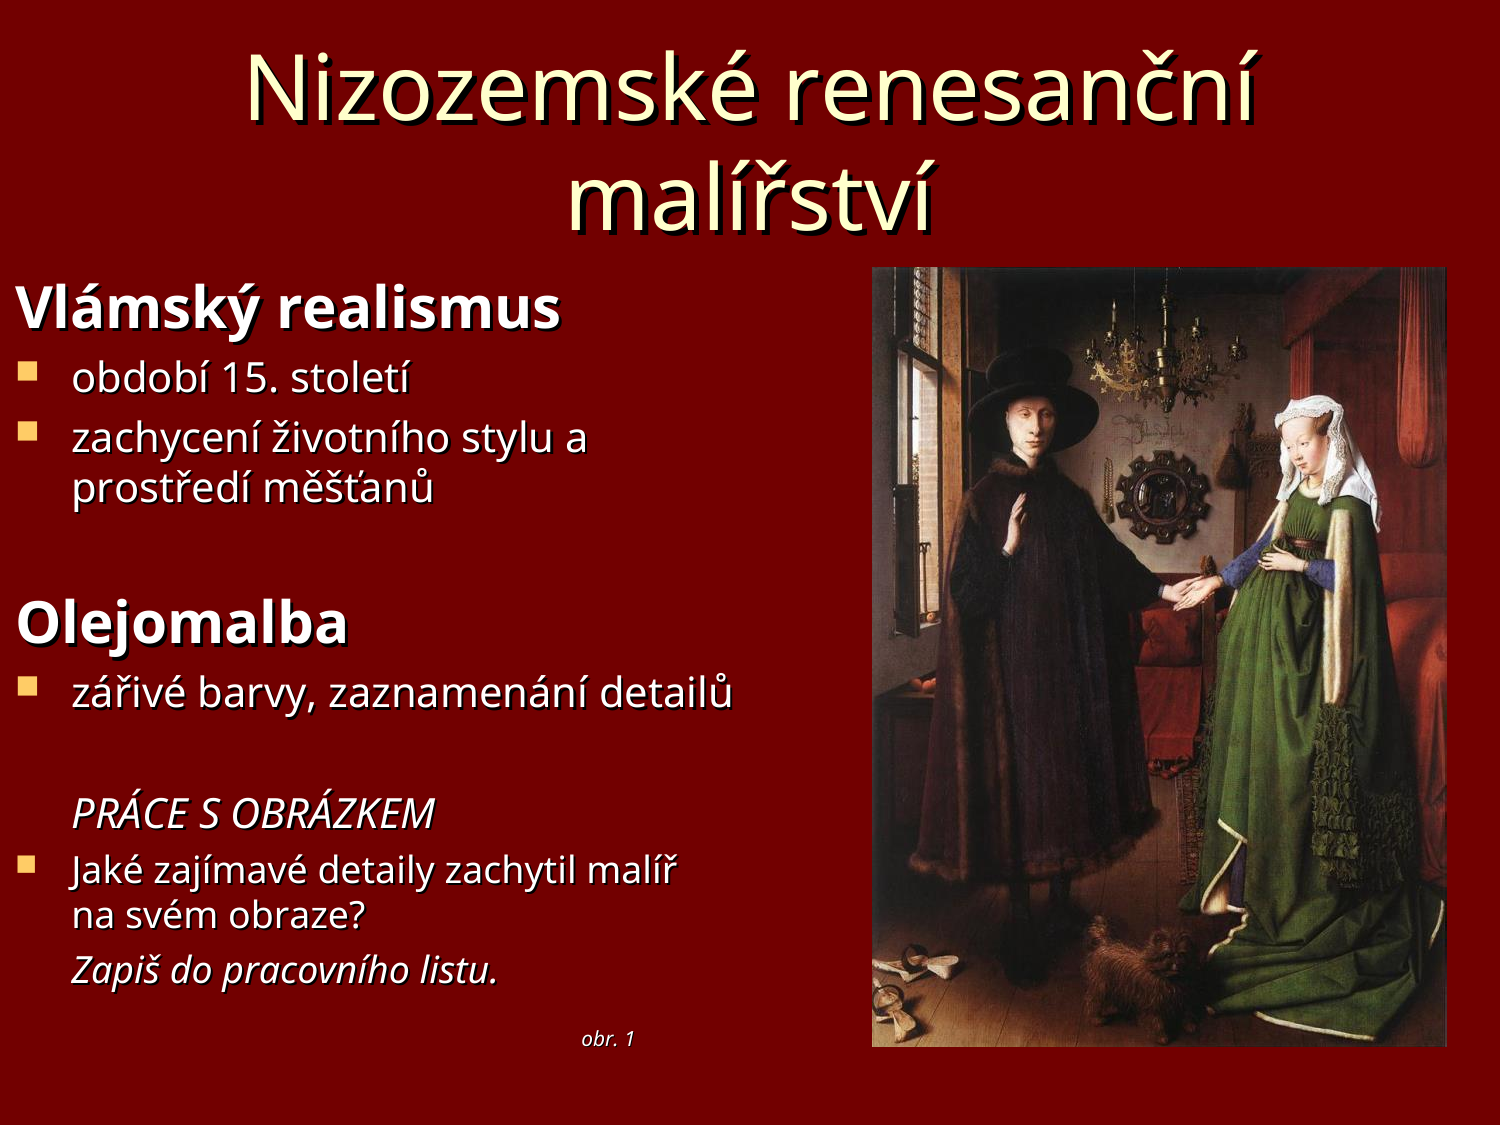

# Nizozemské renesanční malířství
Vlámský realismus
období 15. století
zachycení životního stylu a prostředí měšťanů
Olejomalba
zářivé barvy, zaznamenání detailů
	PRÁCE S OBRÁZKEM
Jaké zajímavé detaily zachytil malíř na svém obraze?
	Zapiš do pracovního listu.
 obr. 1